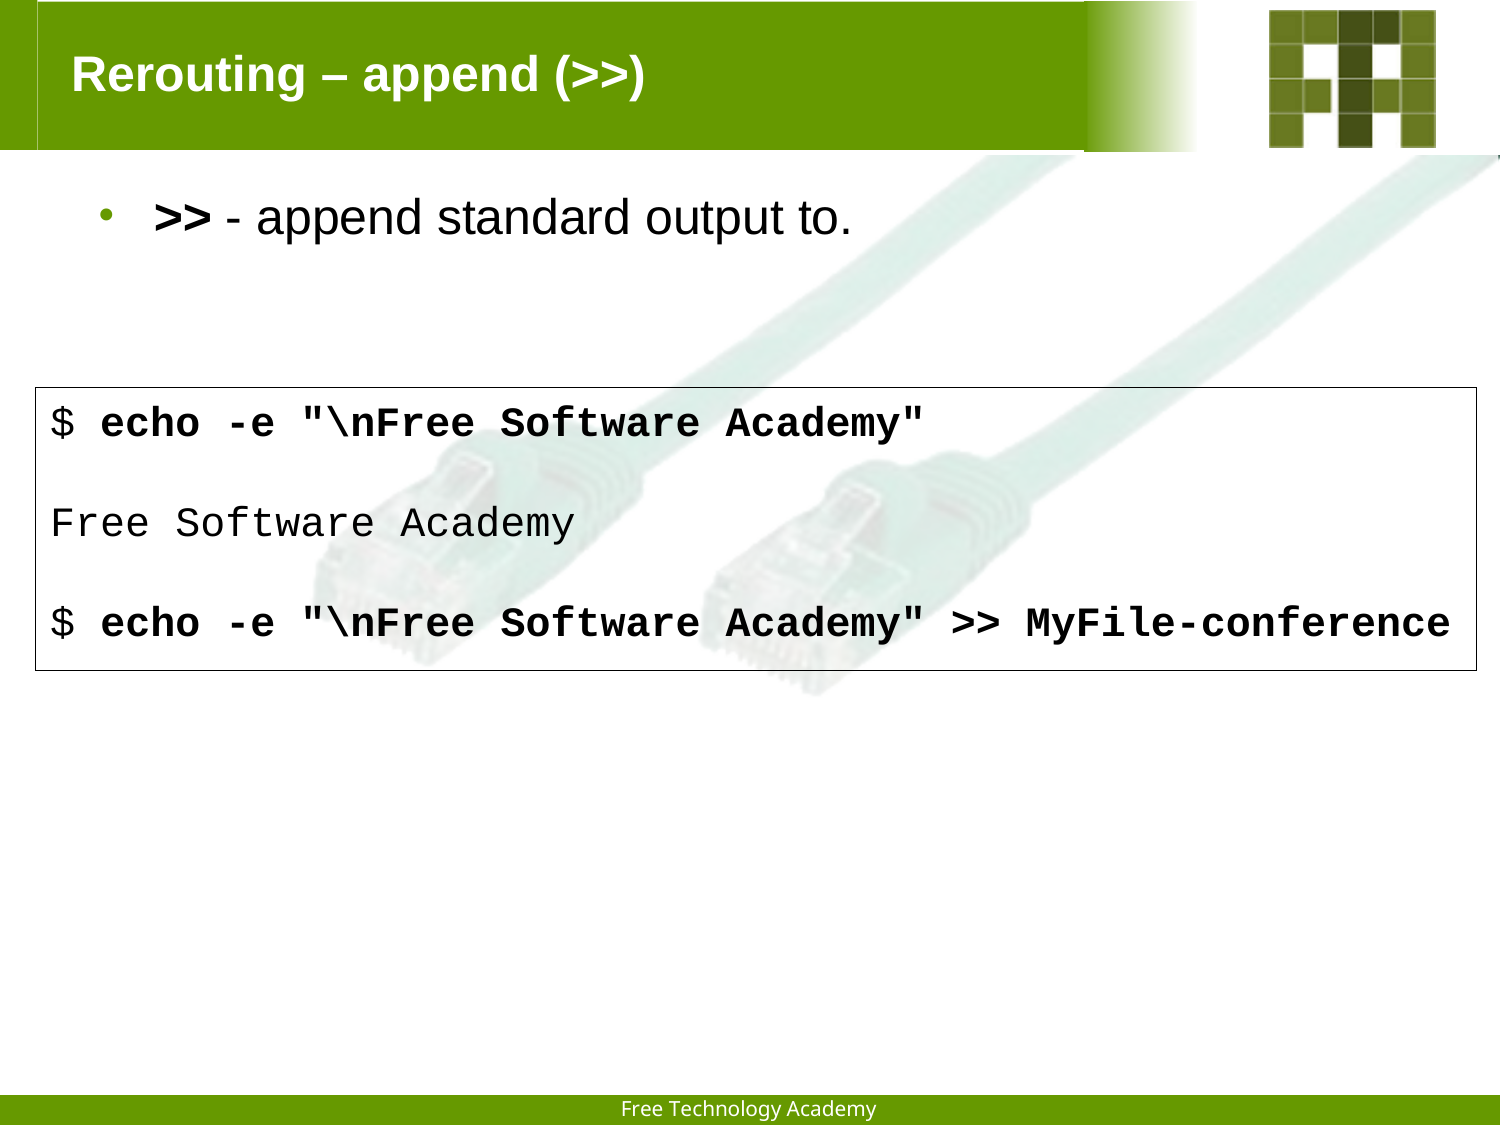

# Rerouting – append (>>)
>> - append standard output to.
$ echo -e "\nFree Software Academy"
Free Software Academy
$ echo -e "\nFree Software Academy" >> MyFile-conference